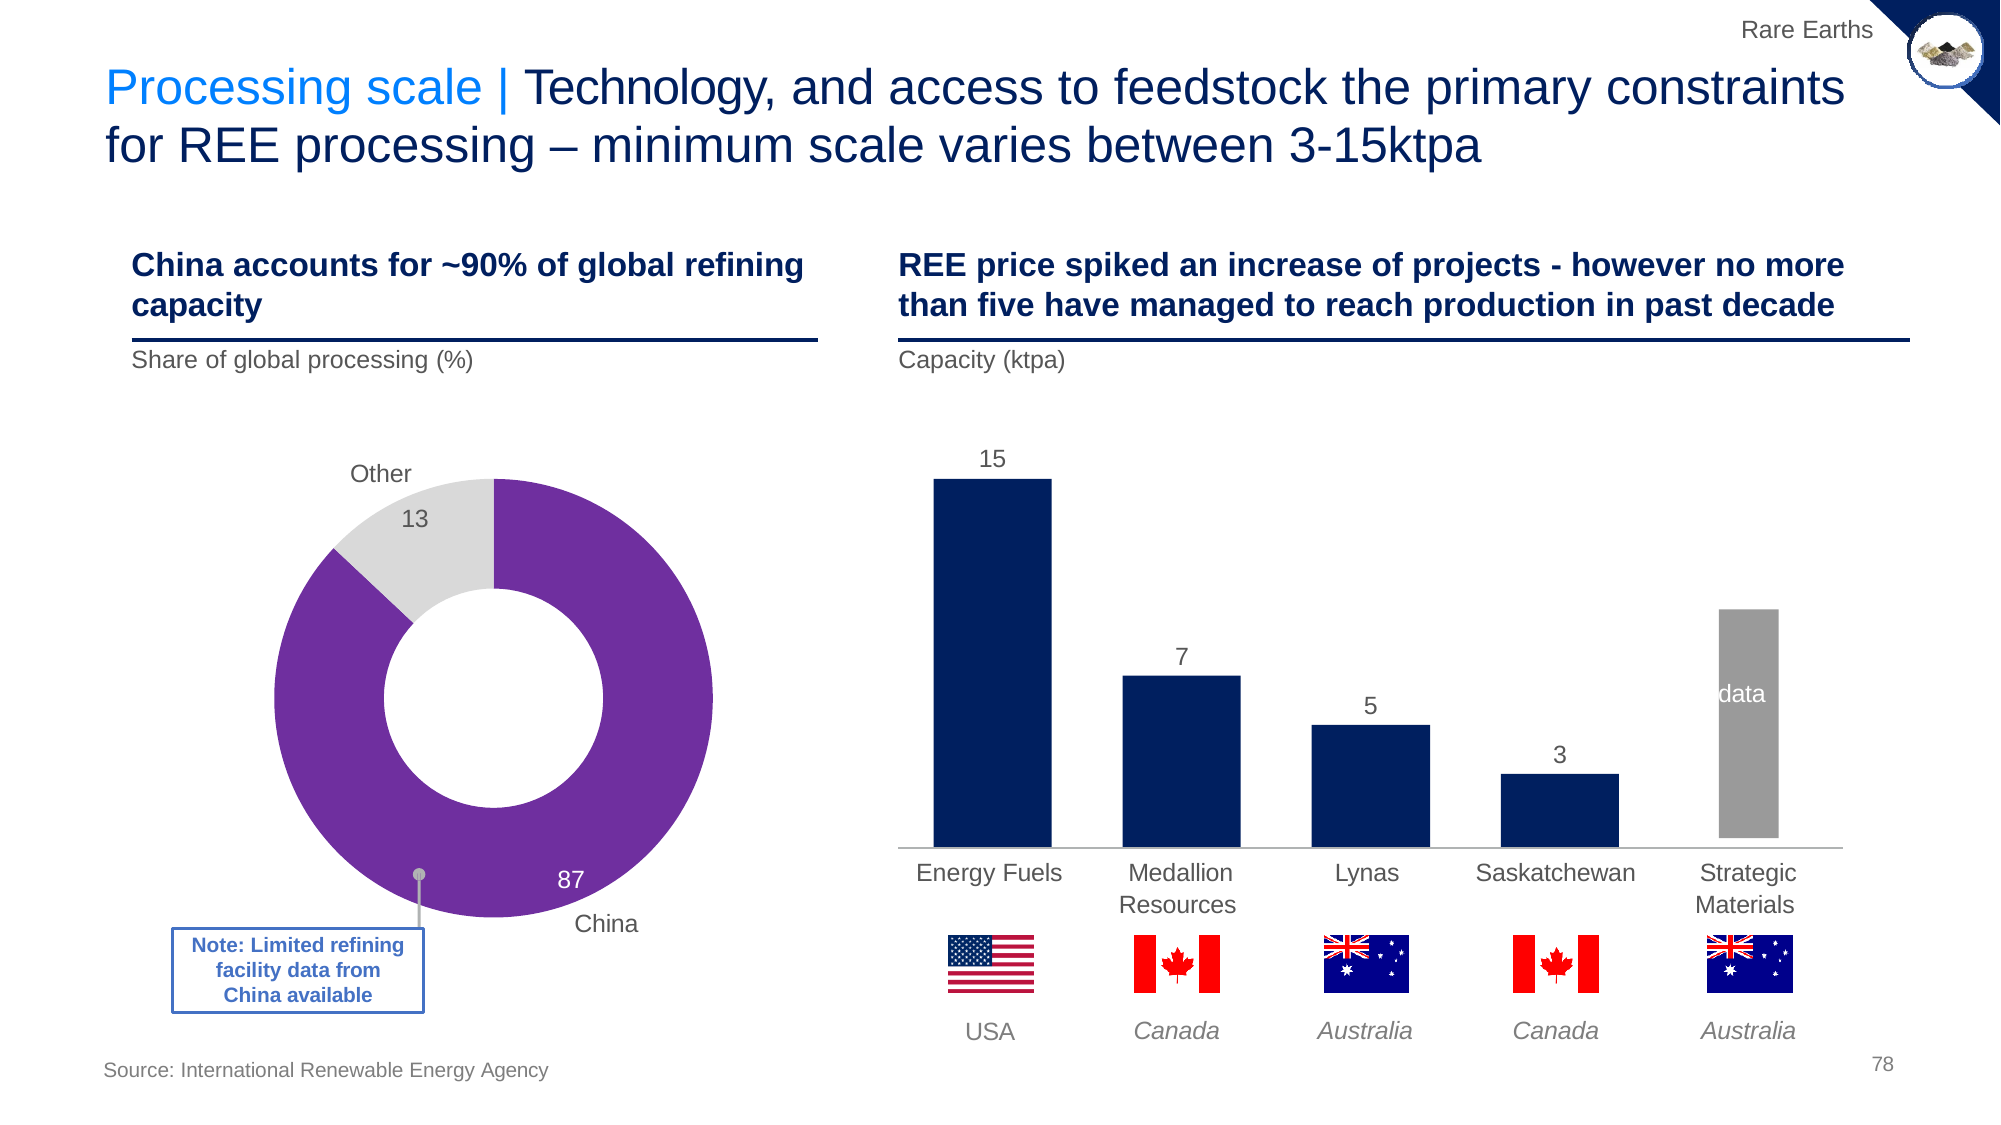

Rare Earths
# Processing scale | Technology, and access to feedstock the primary constraints
for REE processing – minimum scale varies between 3-15ktpa
China accounts for ~90% of global refining
capacity
REE price spiked an increase of projects - however no more
than five have managed to reach production in past decade
Share of global processing (%)
Capacity (ktpa)
15
Other
13
7
No data
5
3
87
China
Medallion Resources
Strategic Materials
Energy Fuels
Lynas
Saskatchewan
Note: Limited refining facility data from China available
Canada
Australia
Canada
Australia
USA
78
Source: International Renewable Energy Agency